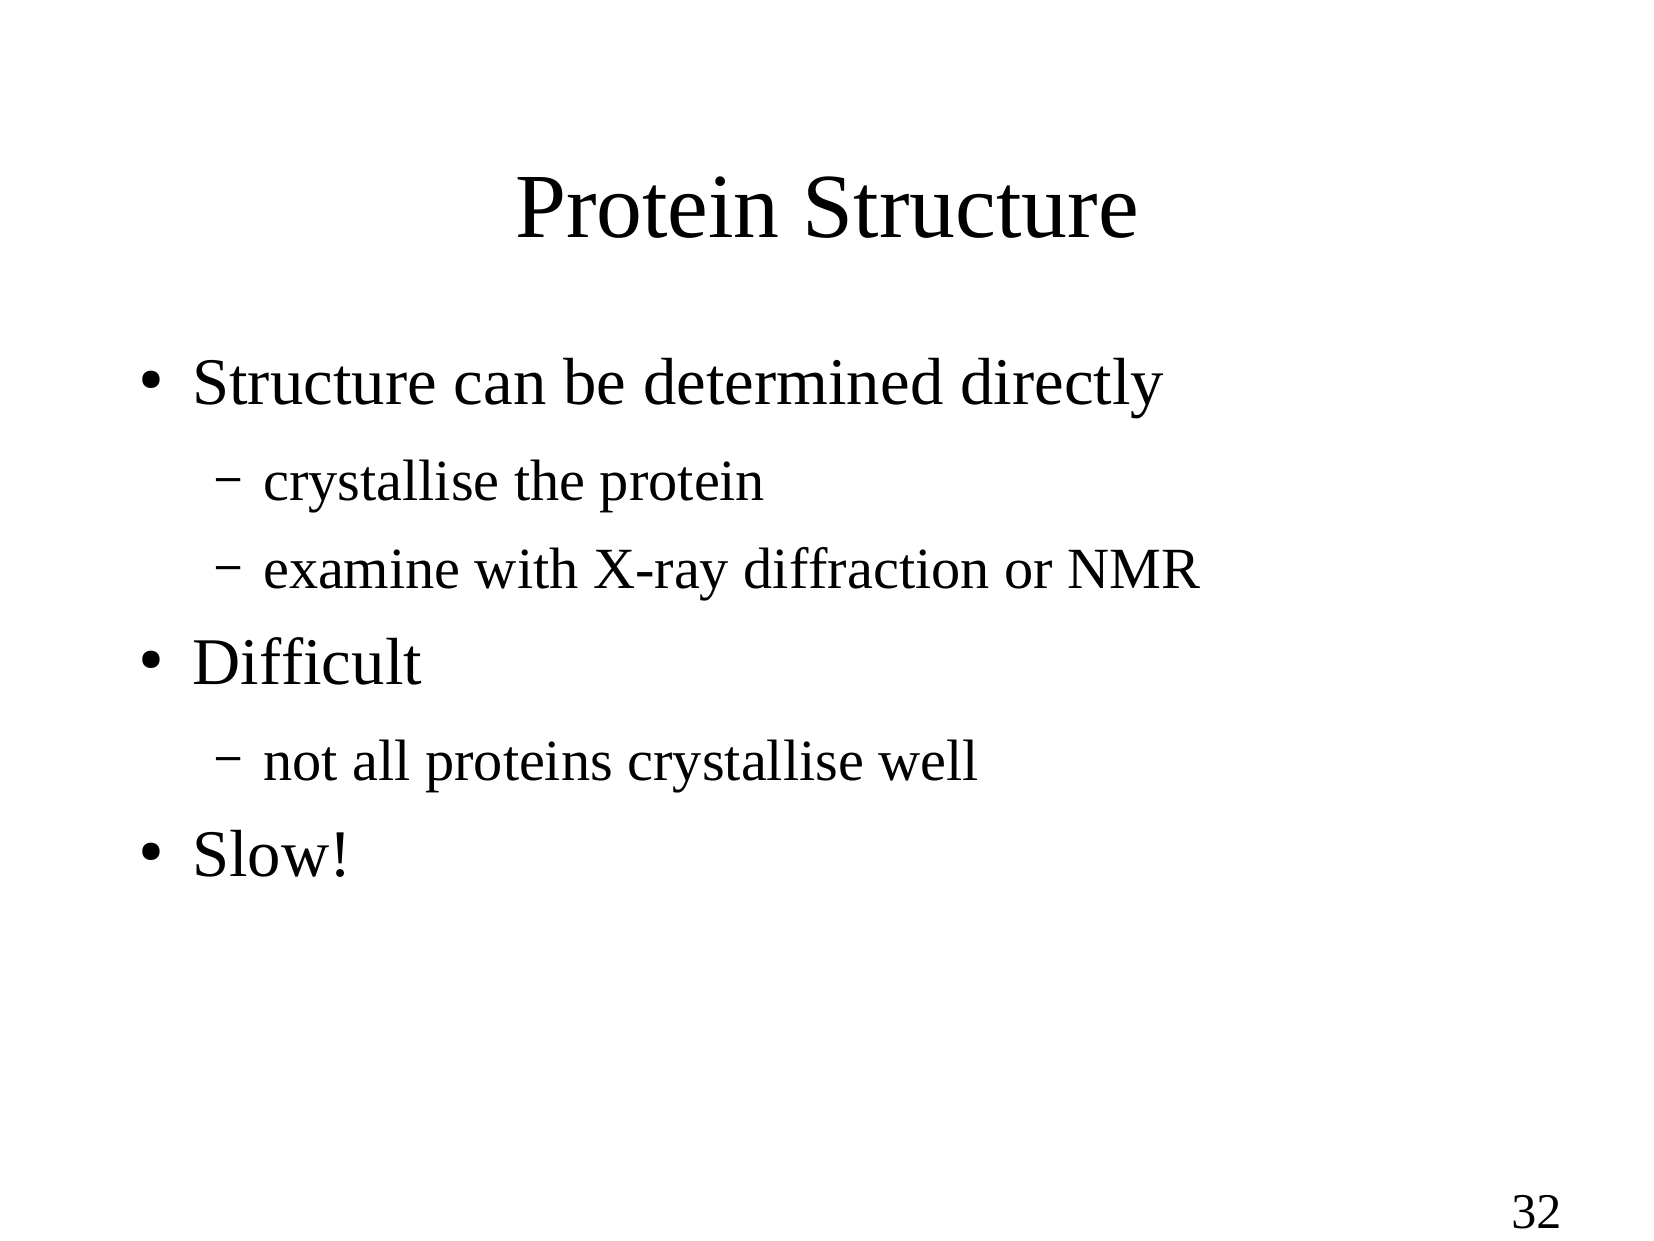

# Protein Structure
Structure can be determined directly
crystallise the protein
examine with X-ray diffraction or NMR
Difficult
not all proteins crystallise well
Slow!